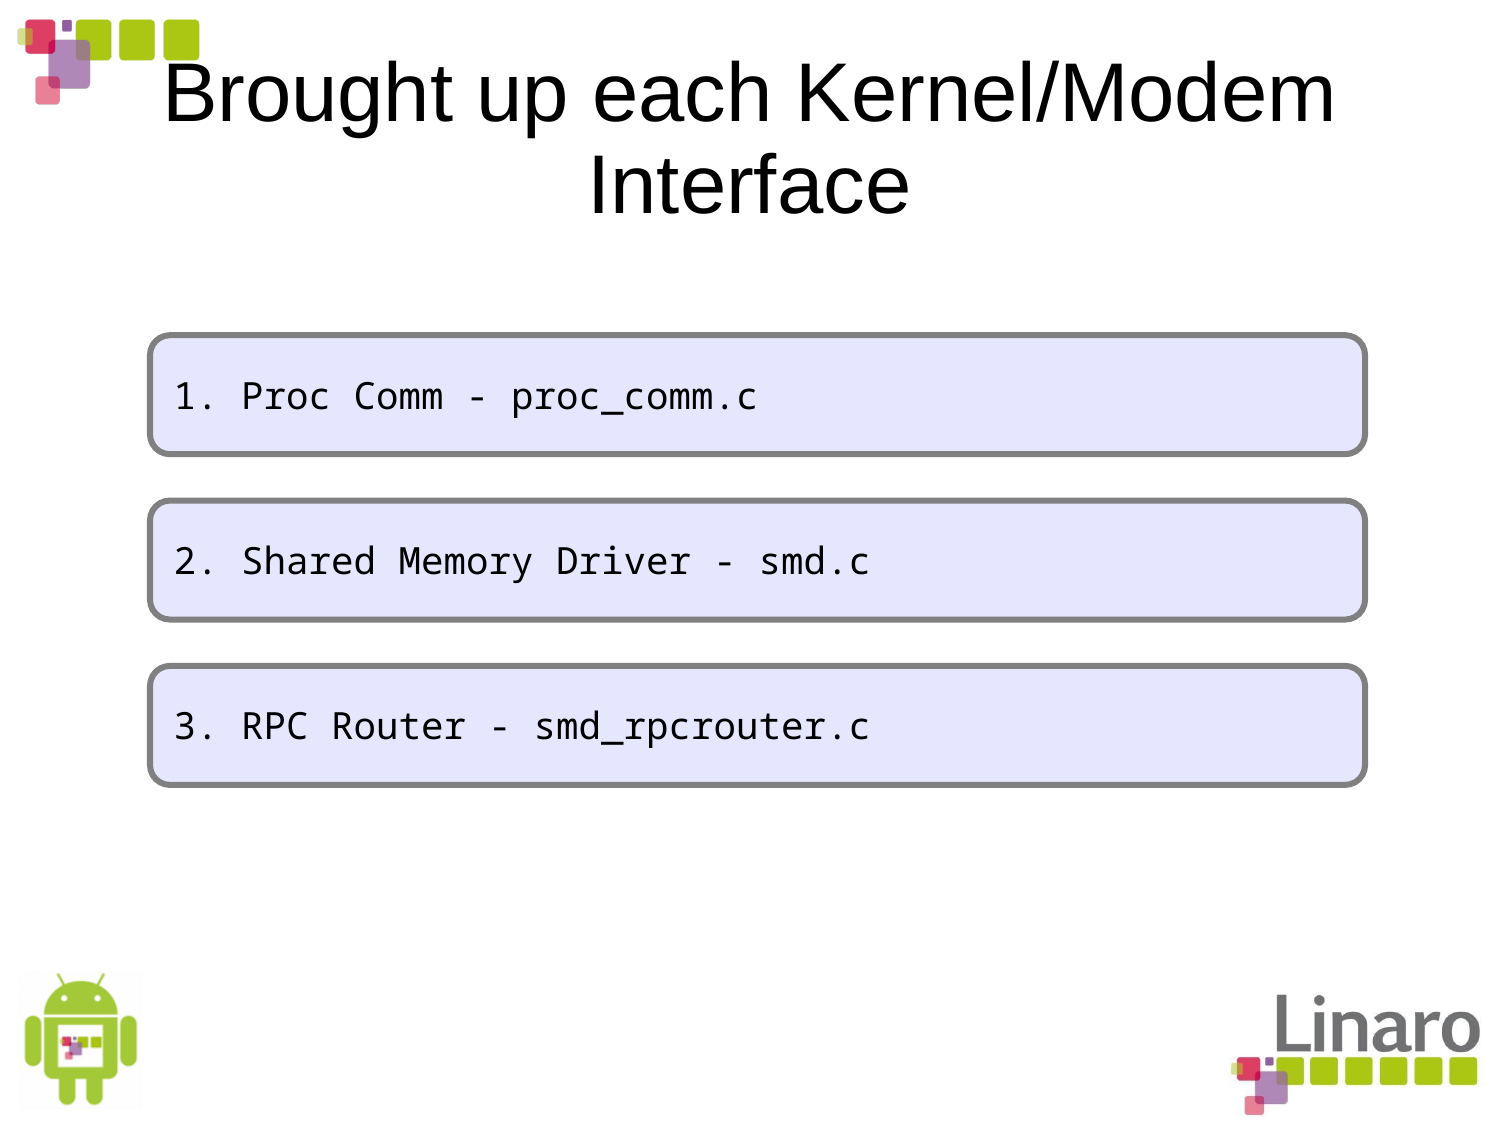

# Brought up each Kernel/Modem Interface
1. Proc Comm - proc_comm.c
2. Shared Memory Driver - smd.c
3. RPC Router - smd_rpcrouter.c